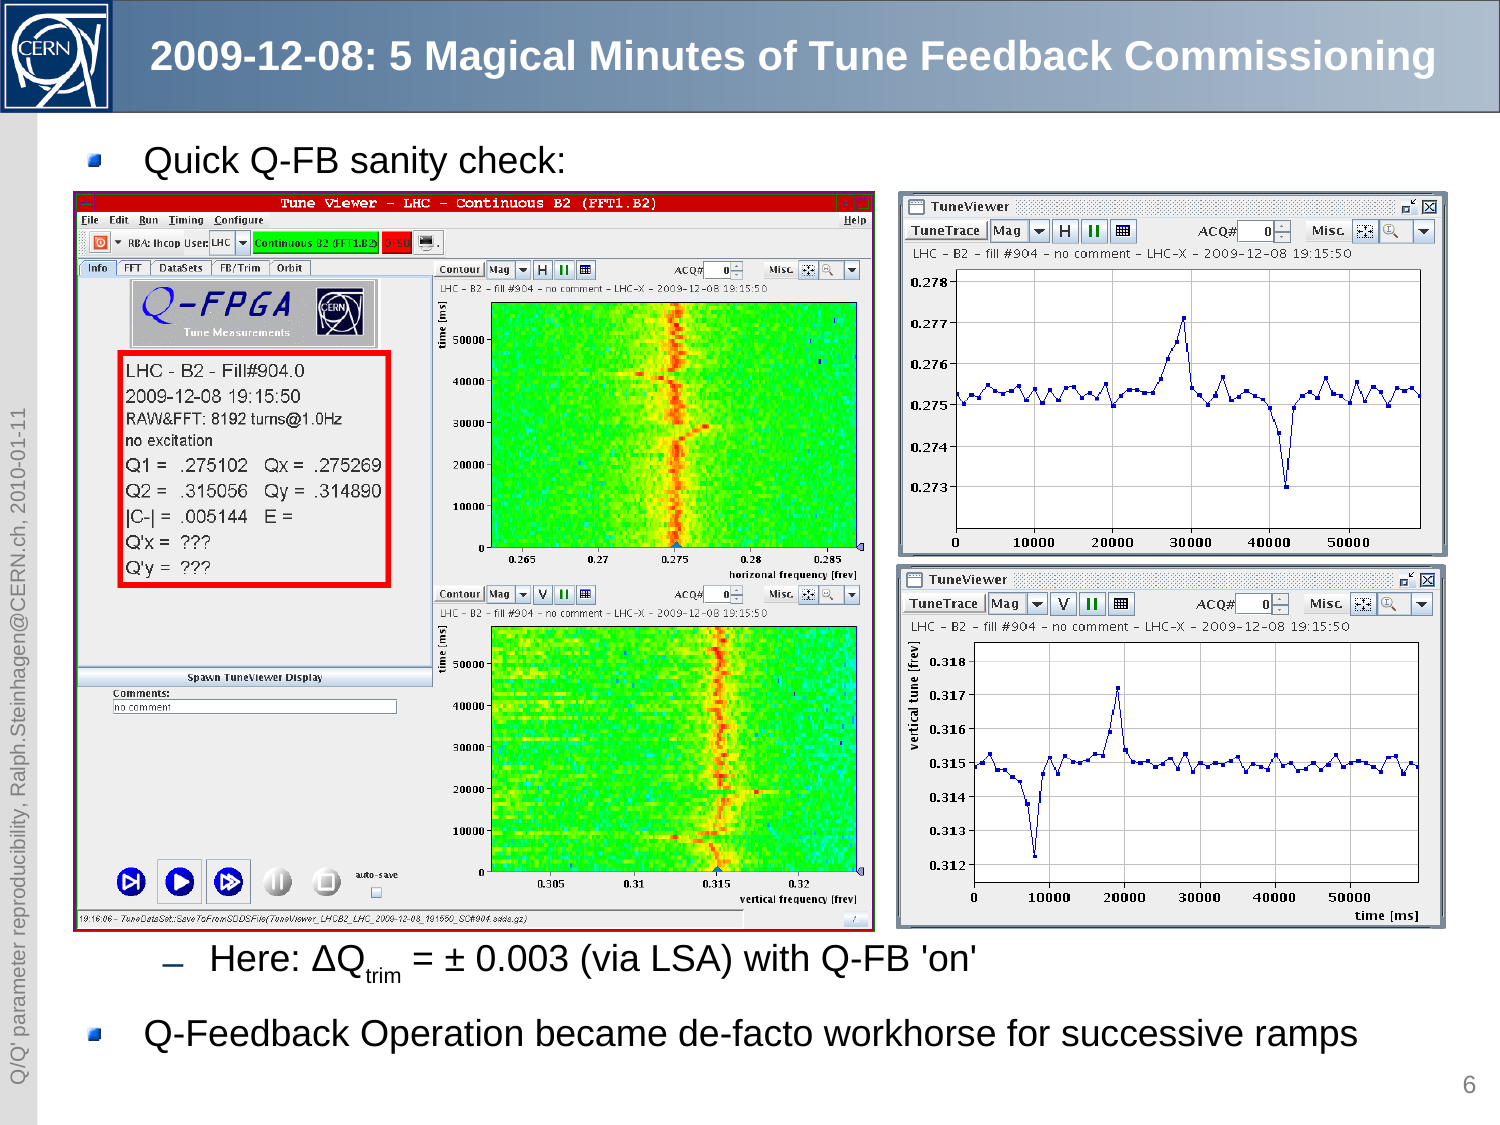

# 2009-12-08: 5 Magical Minutes of Tune Feedback Commissioning
Quick Q-FB sanity check:
Here: ΔQtrim = ± 0.003 (via LSA) with Q-FB 'on'
Q-Feedback Operation became de-facto workhorse for successive ramps